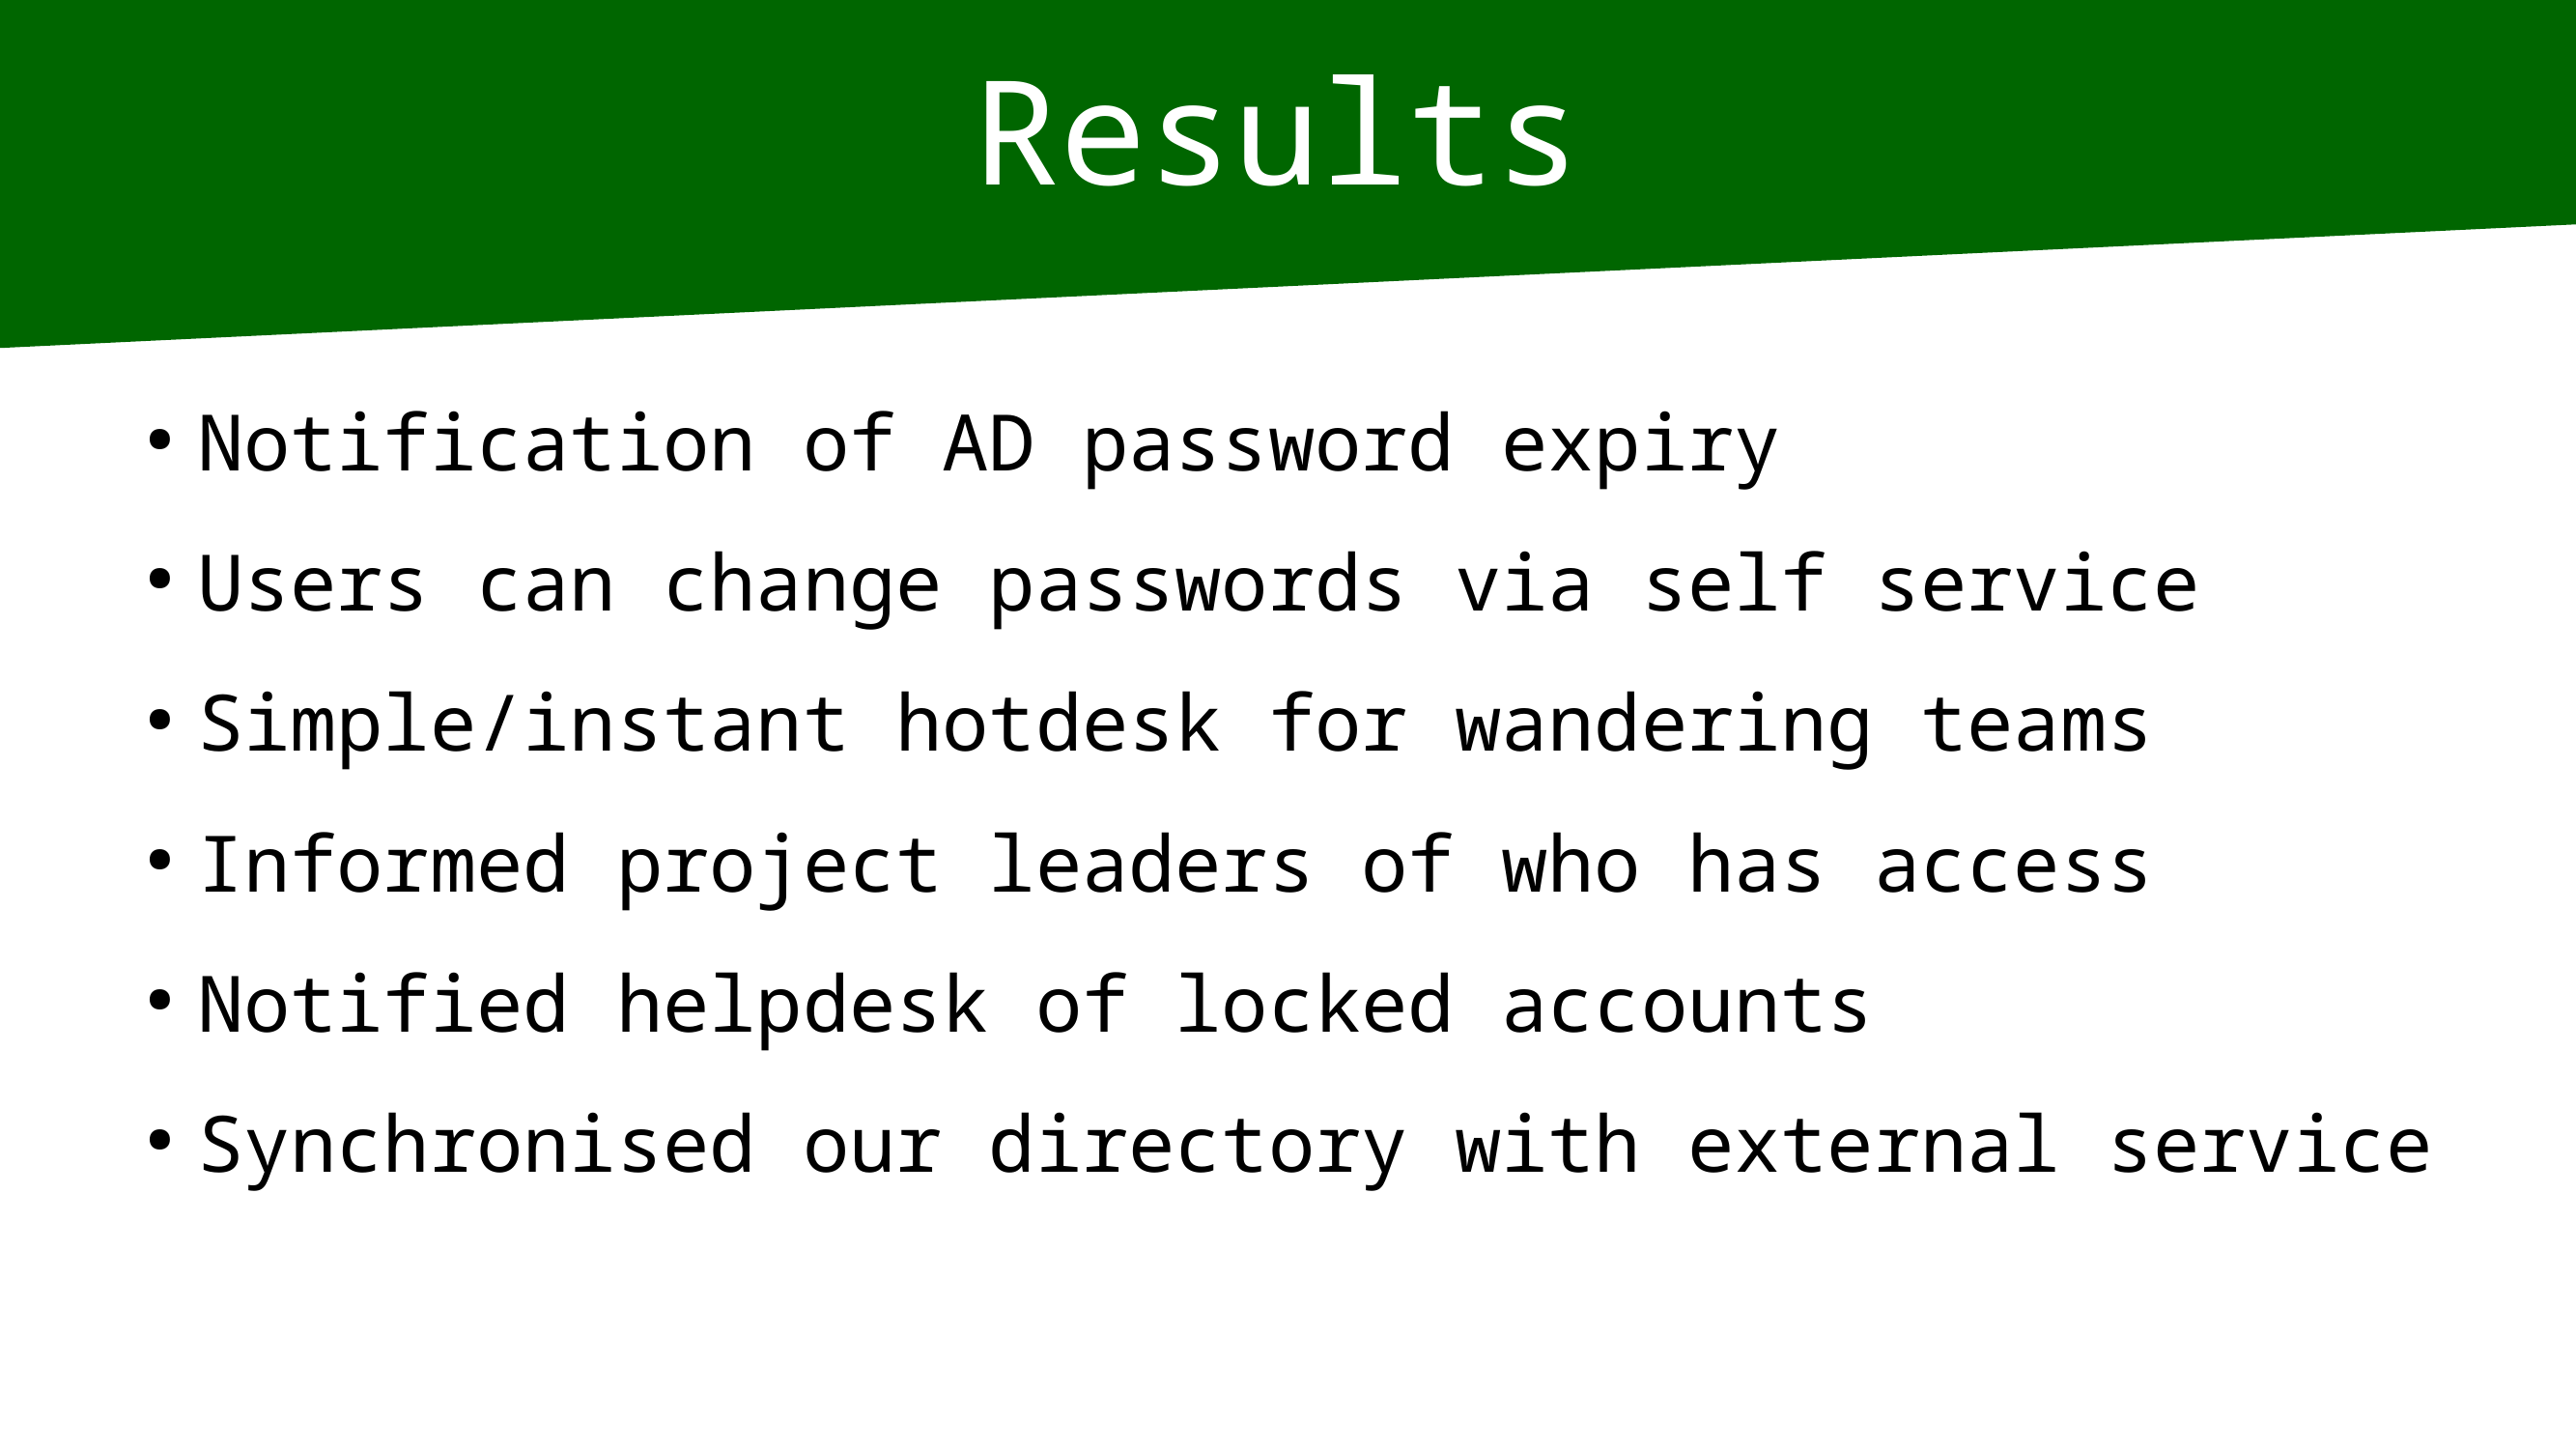

Results
# Notification of AD password expiry
Users can change passwords via self service
Simple/instant hotdesk for wandering teams
Informed project leaders of who has access
Notified helpdesk of locked accounts
Synchronised our directory with external service